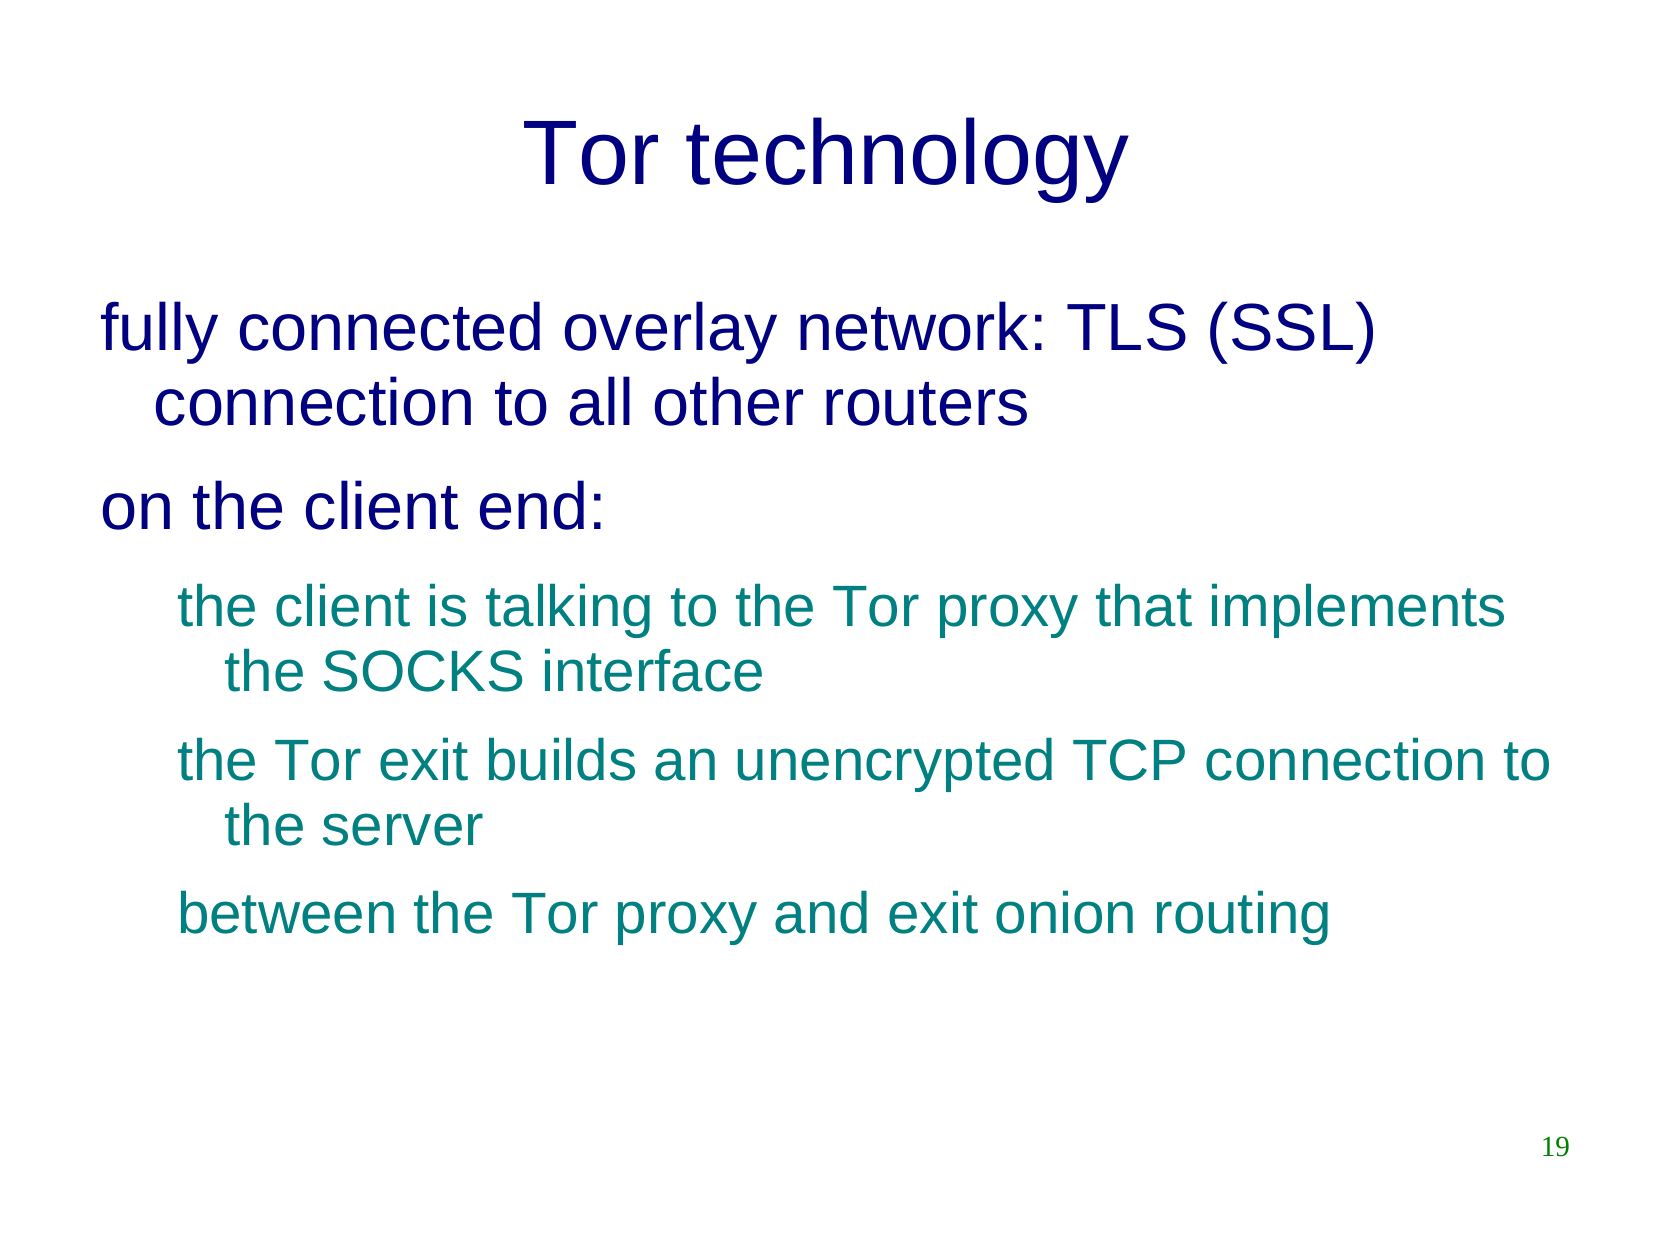

# Tor technology
fully connected overlay network: TLS (SSL) connection to all other routers
on the client end:
the client is talking to the Tor proxy that implements the SOCKS interface
the Tor exit builds an unencrypted TCP connection to the server
between the Tor proxy and exit onion routing
19